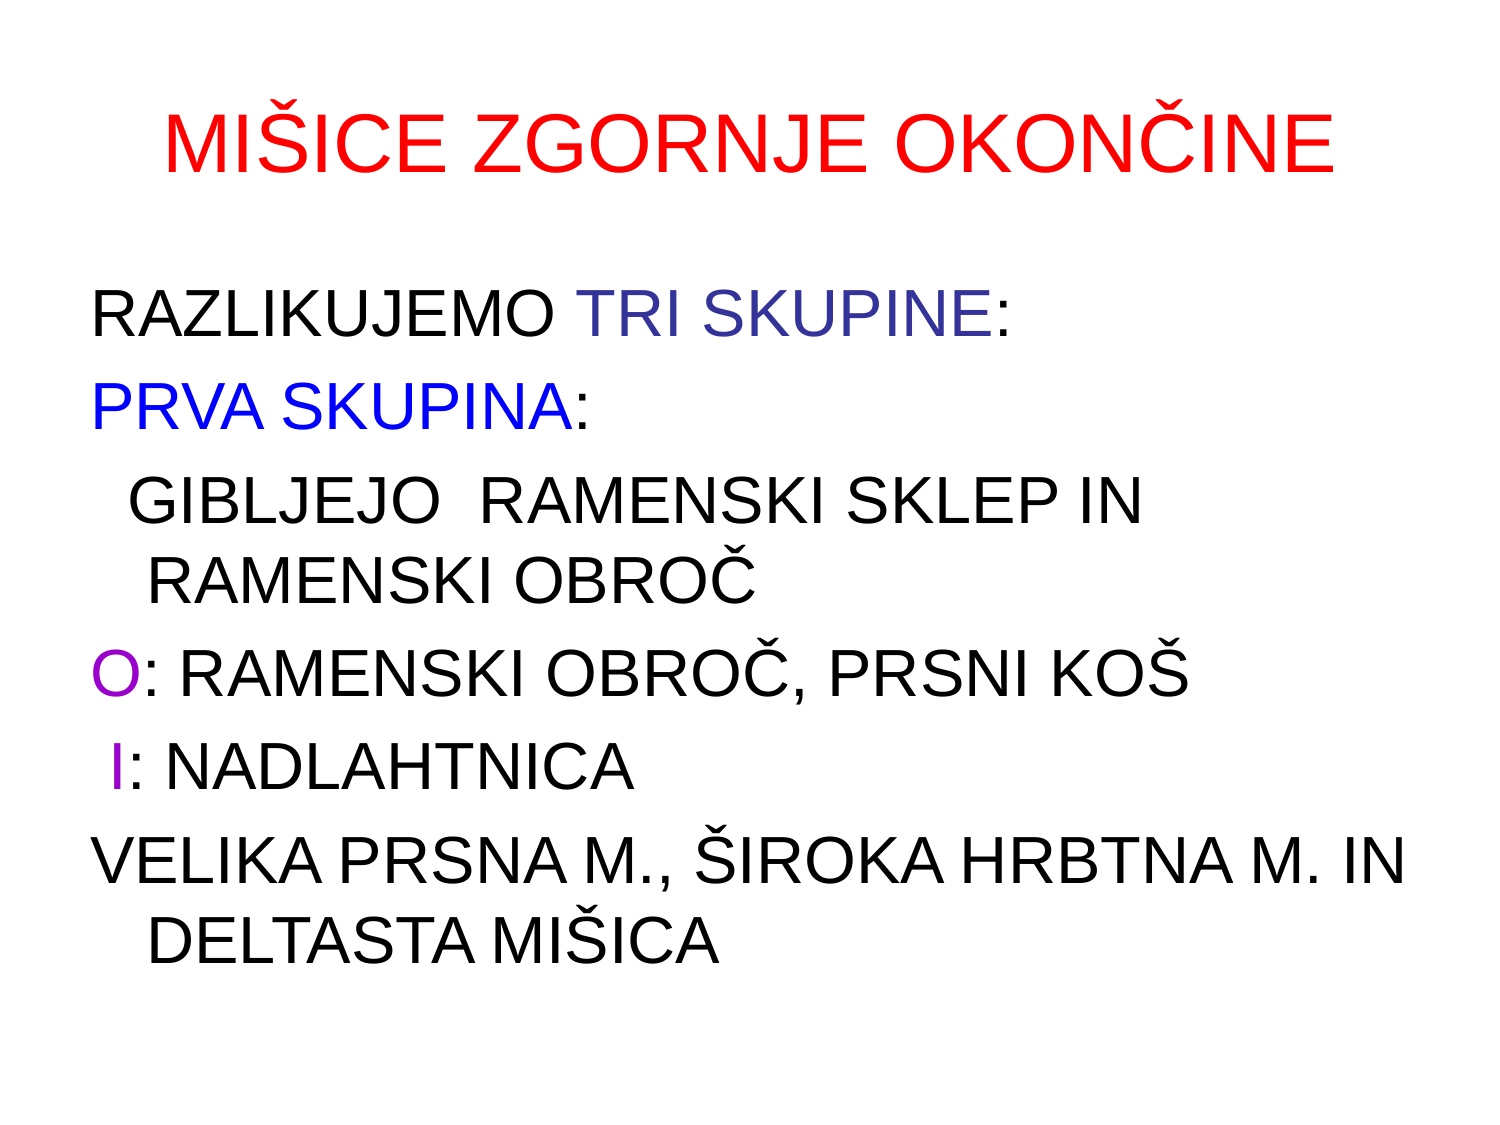

# MIŠICE ZGORNJE OKONČINE
RAZLIKUJEMO TRI SKUPINE:
PRVA SKUPINA:
 GIBLJEJO RAMENSKI SKLEP IN RAMENSKI OBROČ
O: RAMENSKI OBROČ, PRSNI KOŠ
 I: NADLAHTNICA
VELIKA PRSNA M., ŠIROKA HRBTNA M. IN DELTASTA MIŠICA